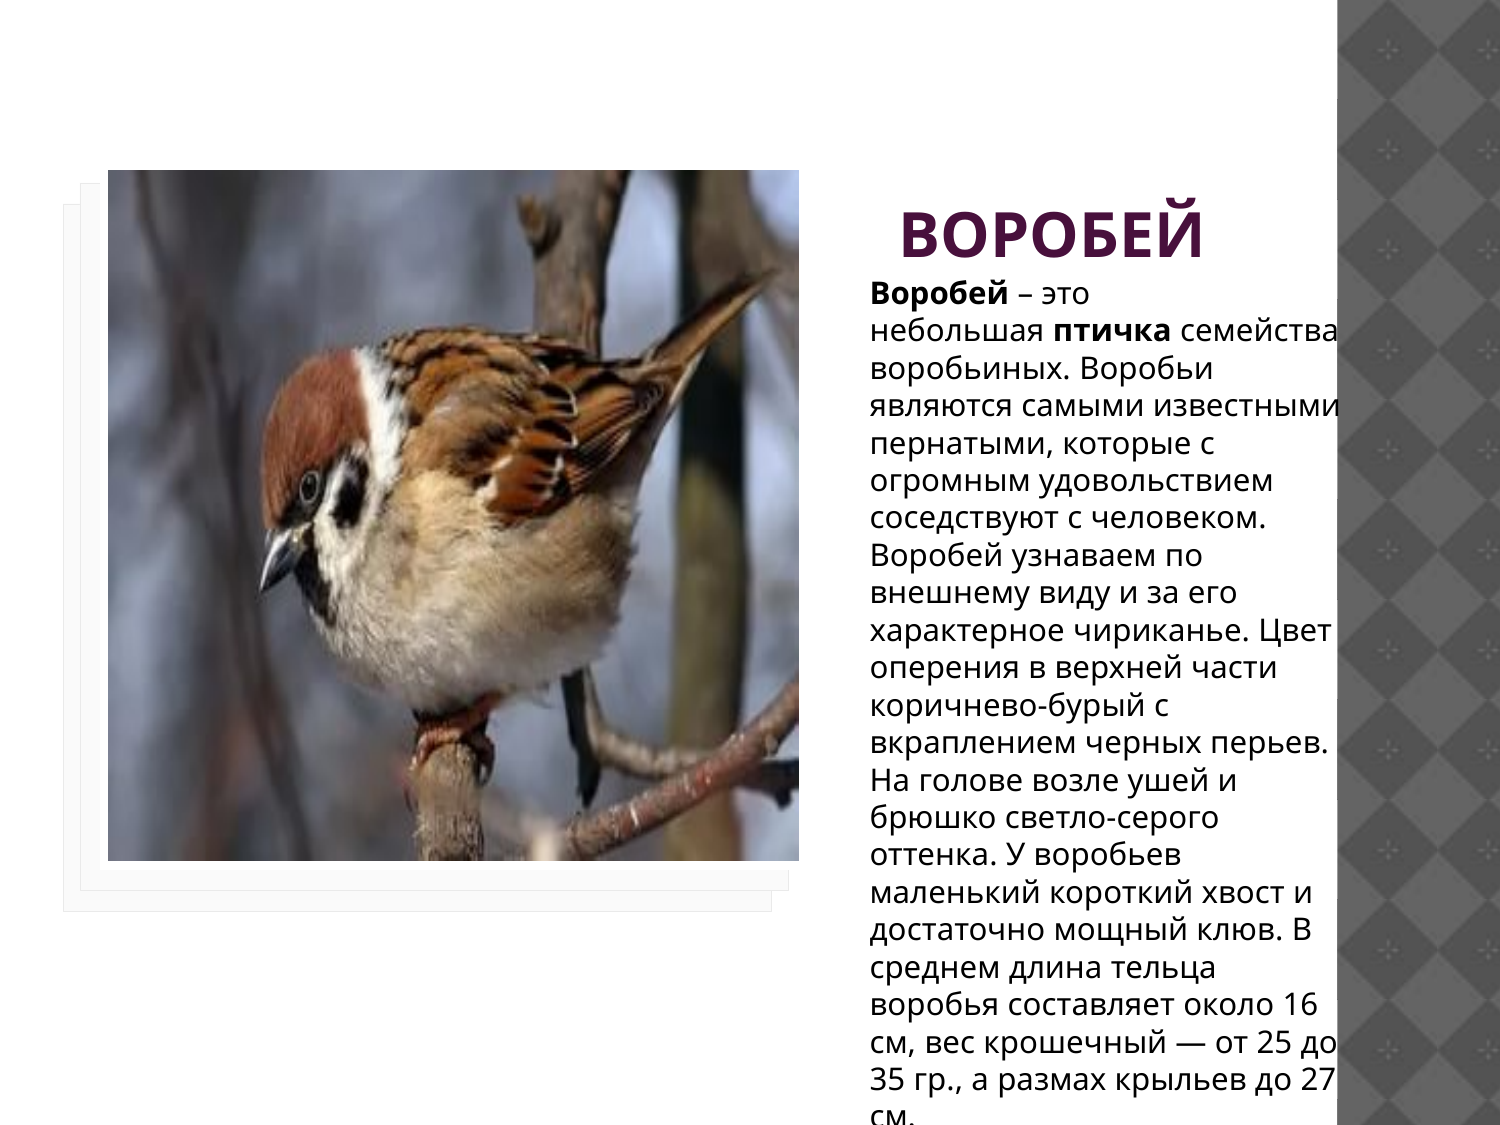

ВОРОБЕЙ
Воробей – это небольшая птичка семейства воробьиных. Воробьи являются самыми известными пернатыми, которые с огромным удовольствием соседствуют с человеком.
Воробей узнаваем по внешнему виду и за его характерное чириканье. Цвет оперения в верхней части коричнево-бурый с вкраплением черных перьев. На голове возле ушей и брюшко светло-серого оттенка. У воробьев маленький короткий хвост и достаточно мощный клюв. В среднем длина тельца воробья составляет около 16 см, вес крошечный — от 25 до 35 гр., а размах крыльев до 27 см.